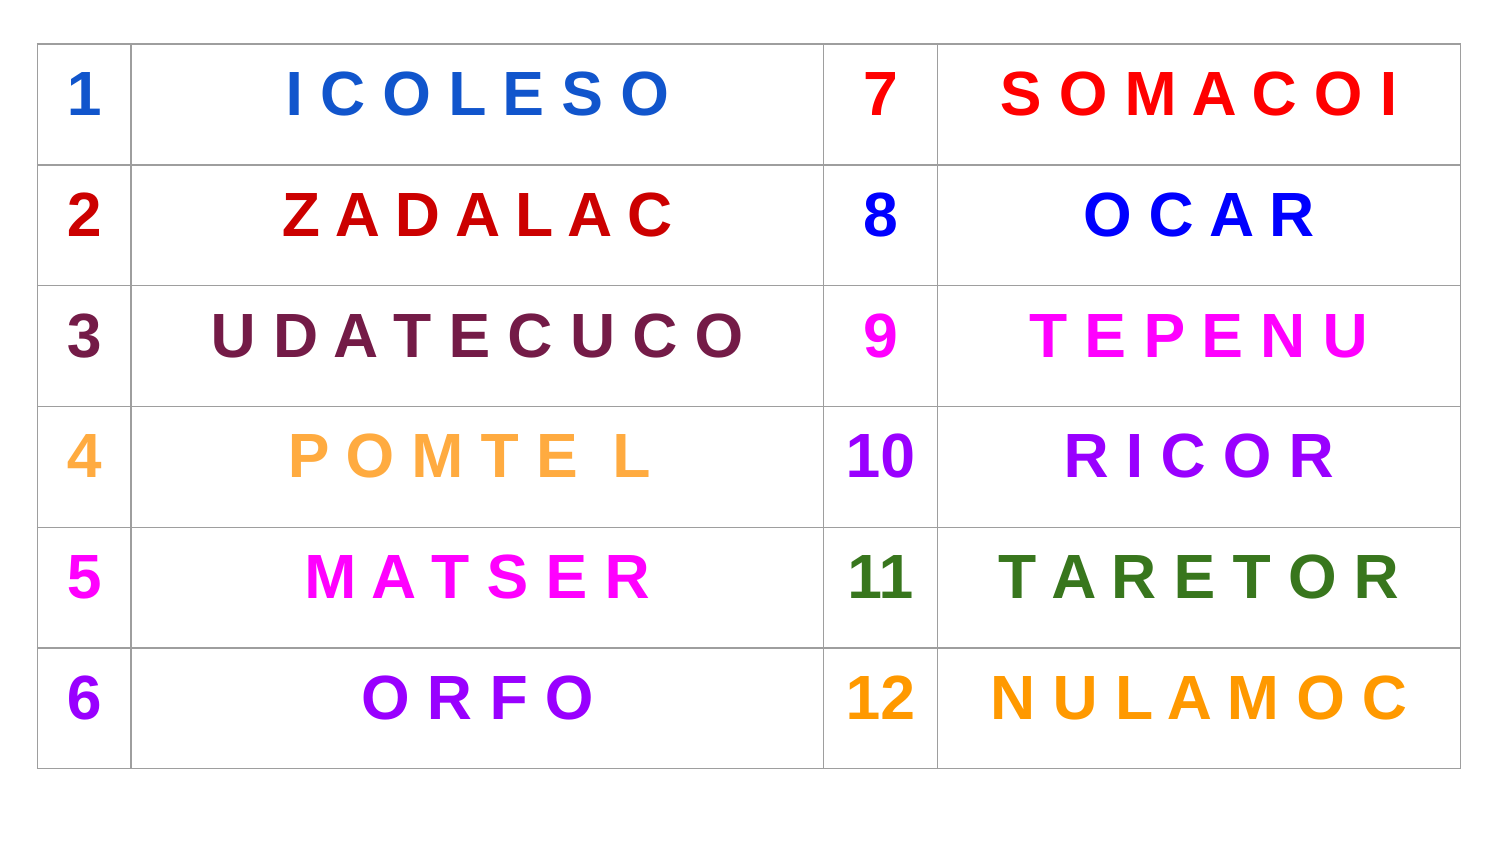

| 1 | I C O L E S O | 7 | S O M A C O I |
| --- | --- | --- | --- |
| 2 | Z A D A L A C | 8 | O C A R |
| 3 | U D A T E C U C O | 9 | T E P E N U |
| 4 | P O M T E L | 10 | R I C O R |
| 5 | M A T S E R | 11 | T A R E T O R |
| 6 | O R F O | 12 | N U L A M O C |